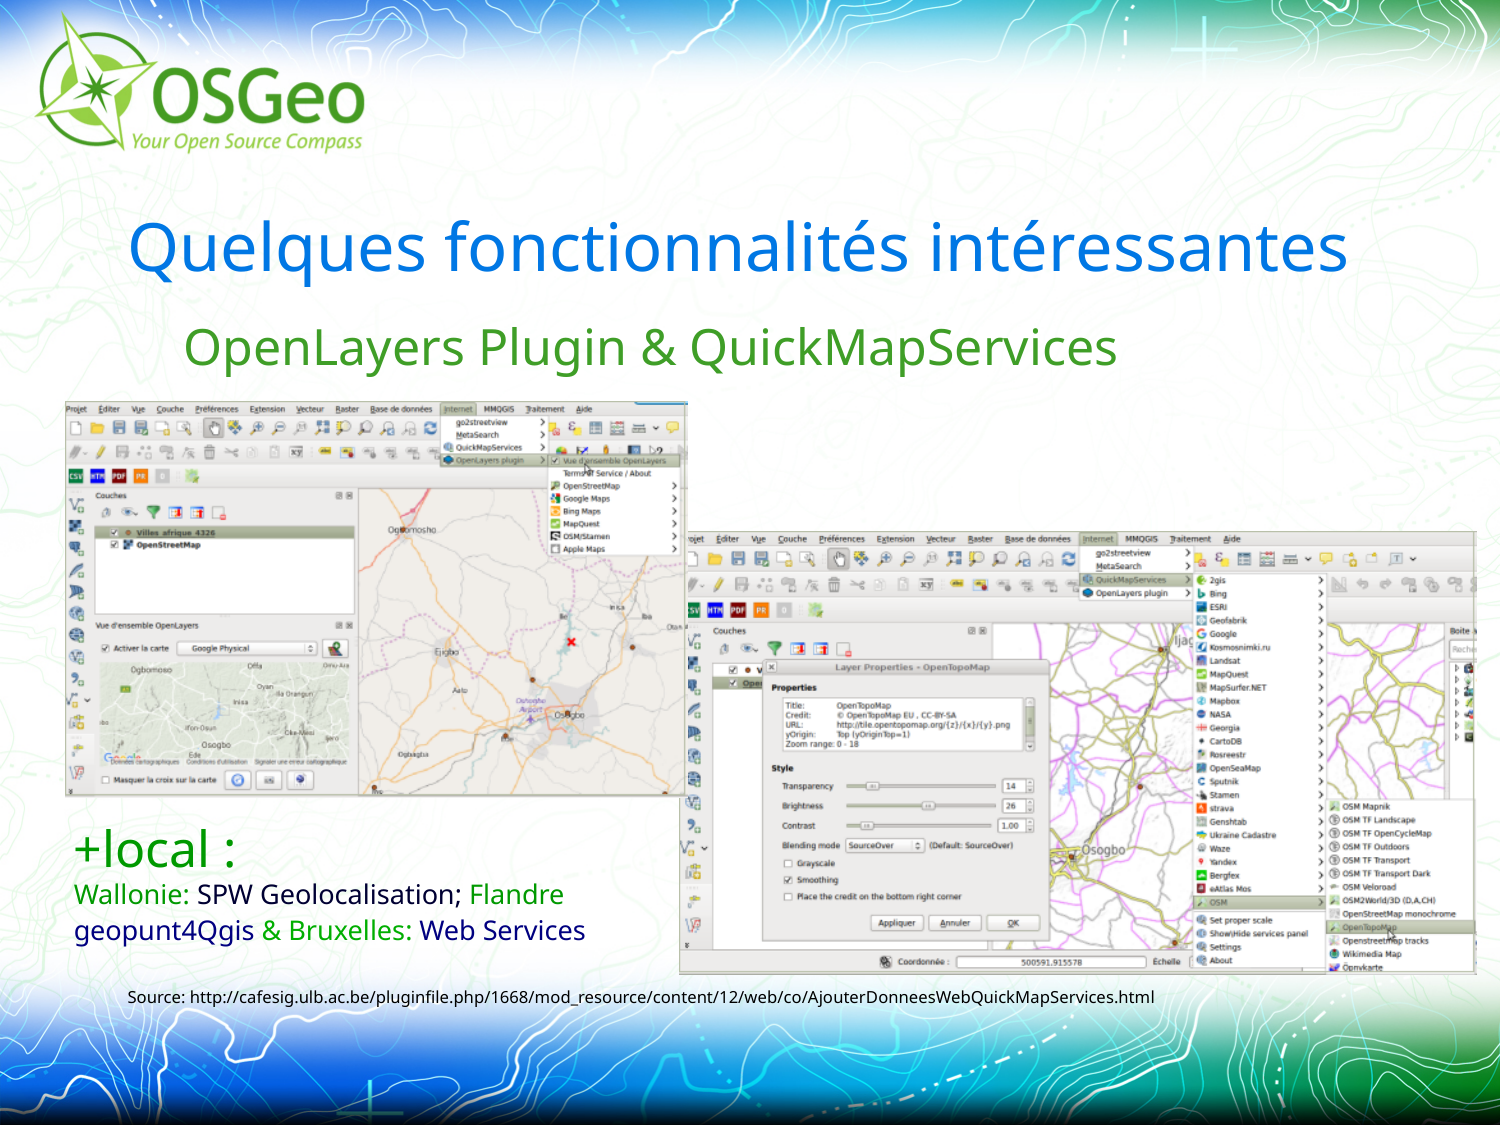

# Quelques fonctionnalités intéressantes
OpenLayers Plugin & QuickMapServices
+local :
Wallonie: SPW Geolocalisation; Flandre:geopunt4Qgis & Bruxelles: Web Services
Source: http://cafesig.ulb.ac.be/pluginfile.php/1668/mod_resource/content/12/web/co/AjouterDonneesWebQuickMapServices.html